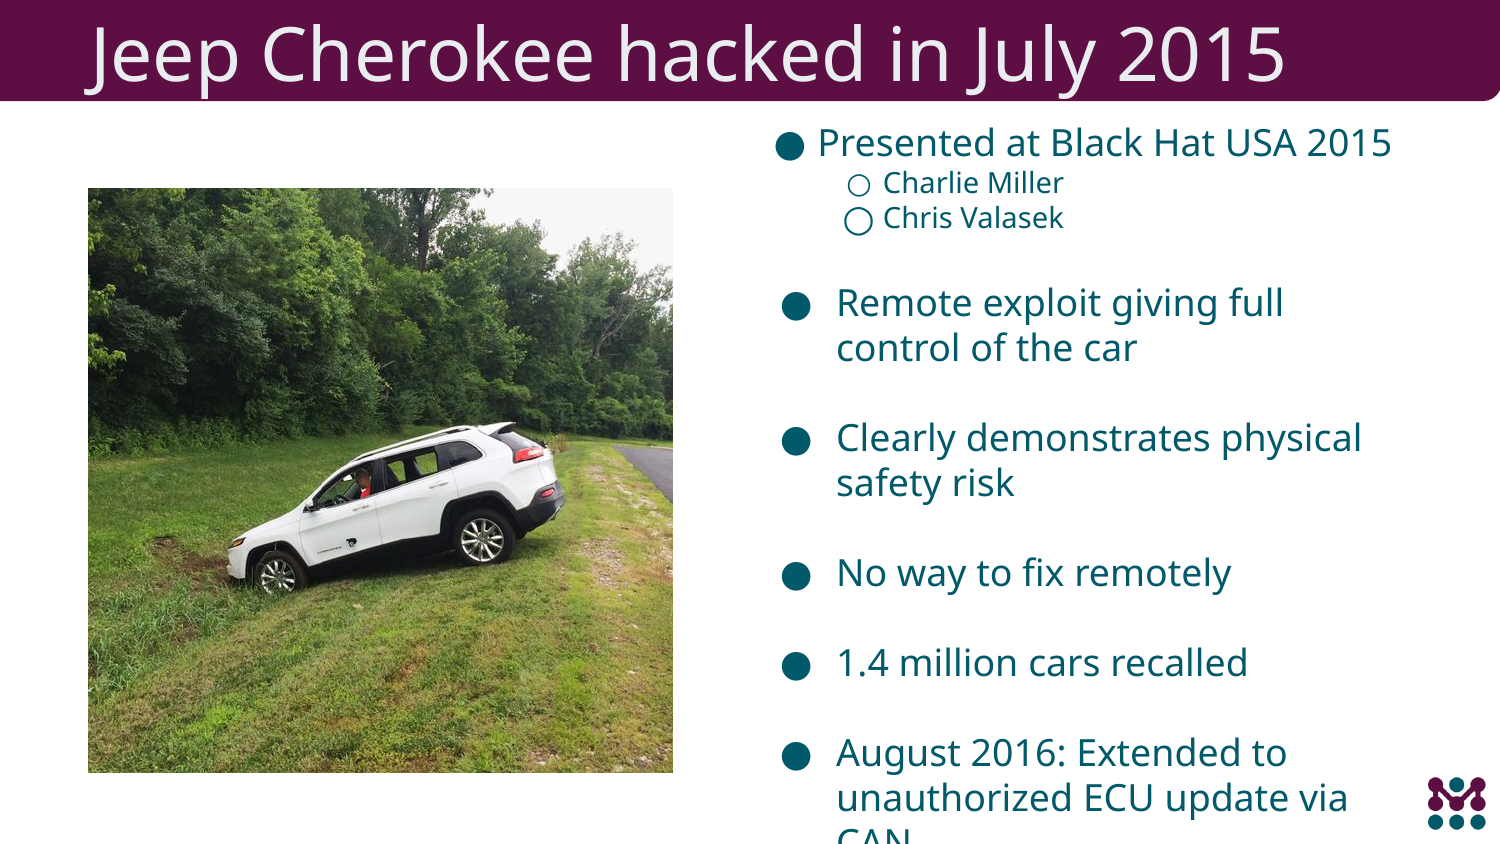

# Jeep Cherokee hacked in July 2015
Presented at Black Hat USA 2015
Charlie Miller
Chris Valasek
Remote exploit giving full control of the car
Clearly demonstrates physical safety risk
No way to fix remotely
1.4 million cars recalled
August 2016: Extended to unauthorized ECU update via CAN